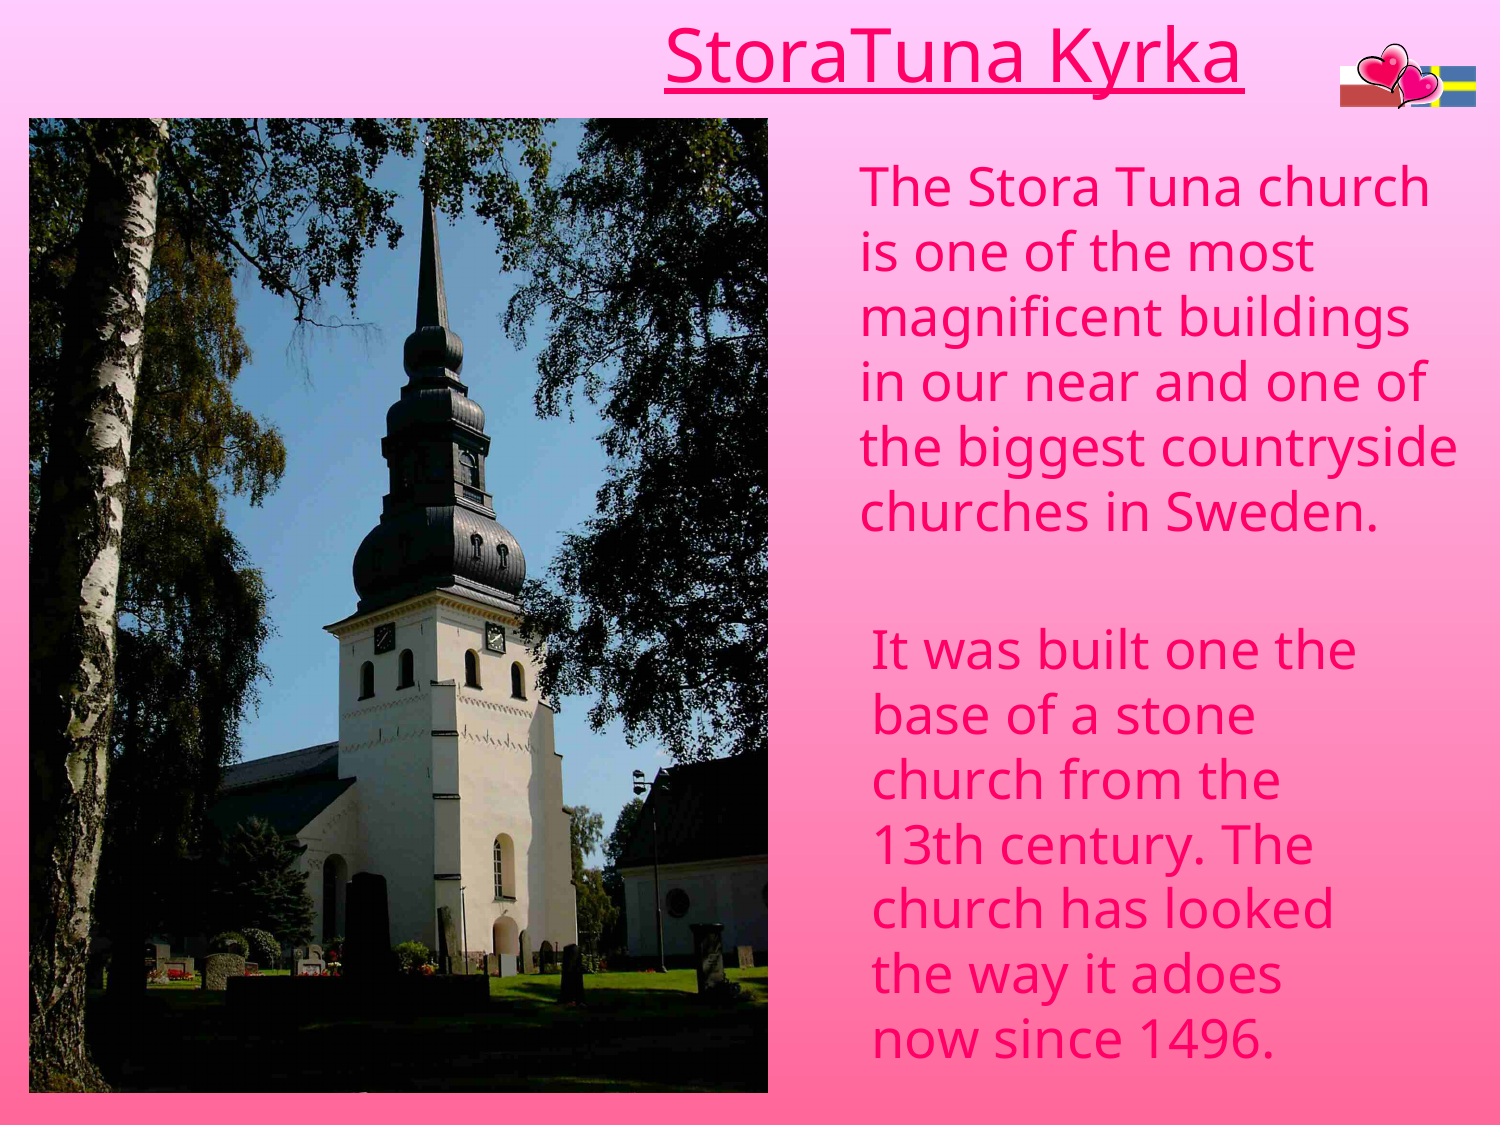

StoraTuna Kyrka
The Stora Tuna church is one of the most magnificent buildings in our near and one of the biggest countryside churches in Sweden.
It was built one the base of a stone church from the 13th century. The church has looked the way it adoes now since 1496.